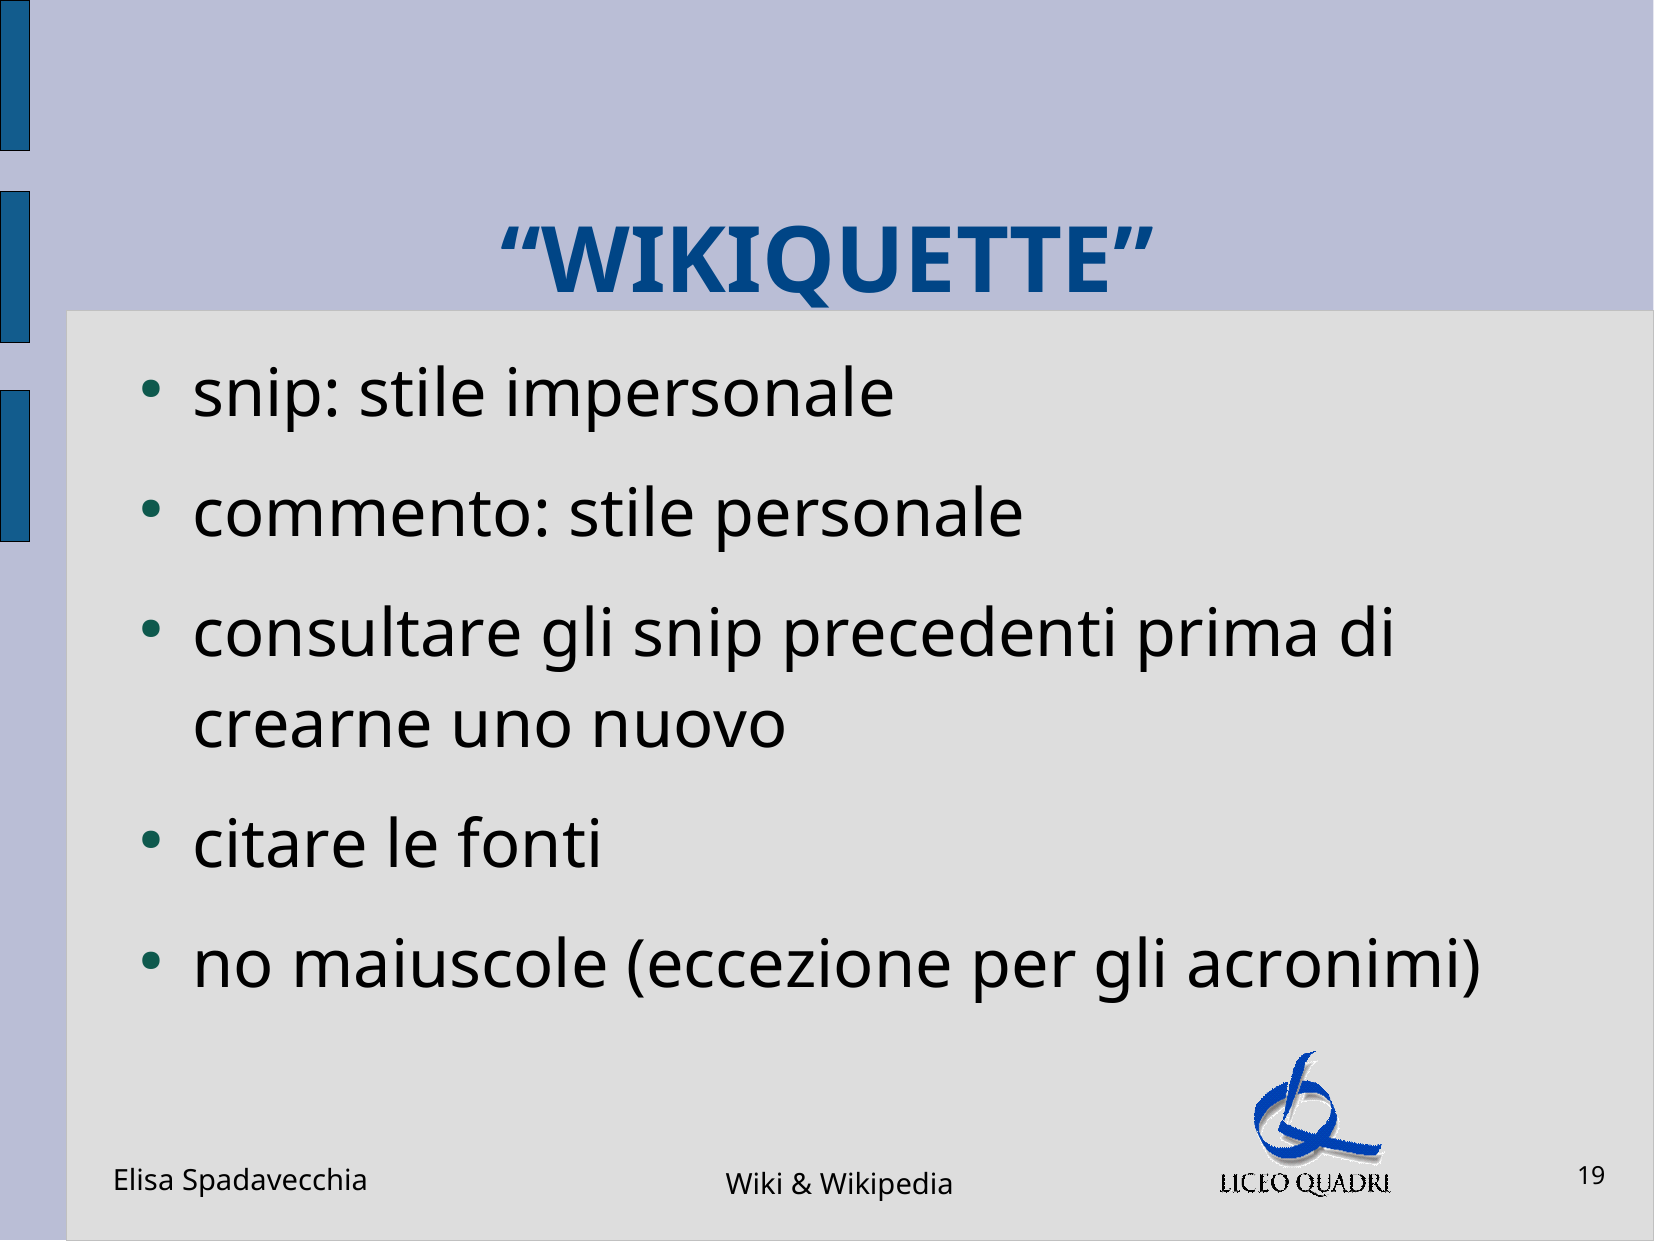

# “WIKIQUETTE”
snip: stile impersonale
commento: stile personale
consultare gli snip precedenti prima di crearne uno nuovo
citare le fonti
no maiuscole (eccezione per gli acronimi)
Elisa Spadavecchia
Wiki & Wikipedia